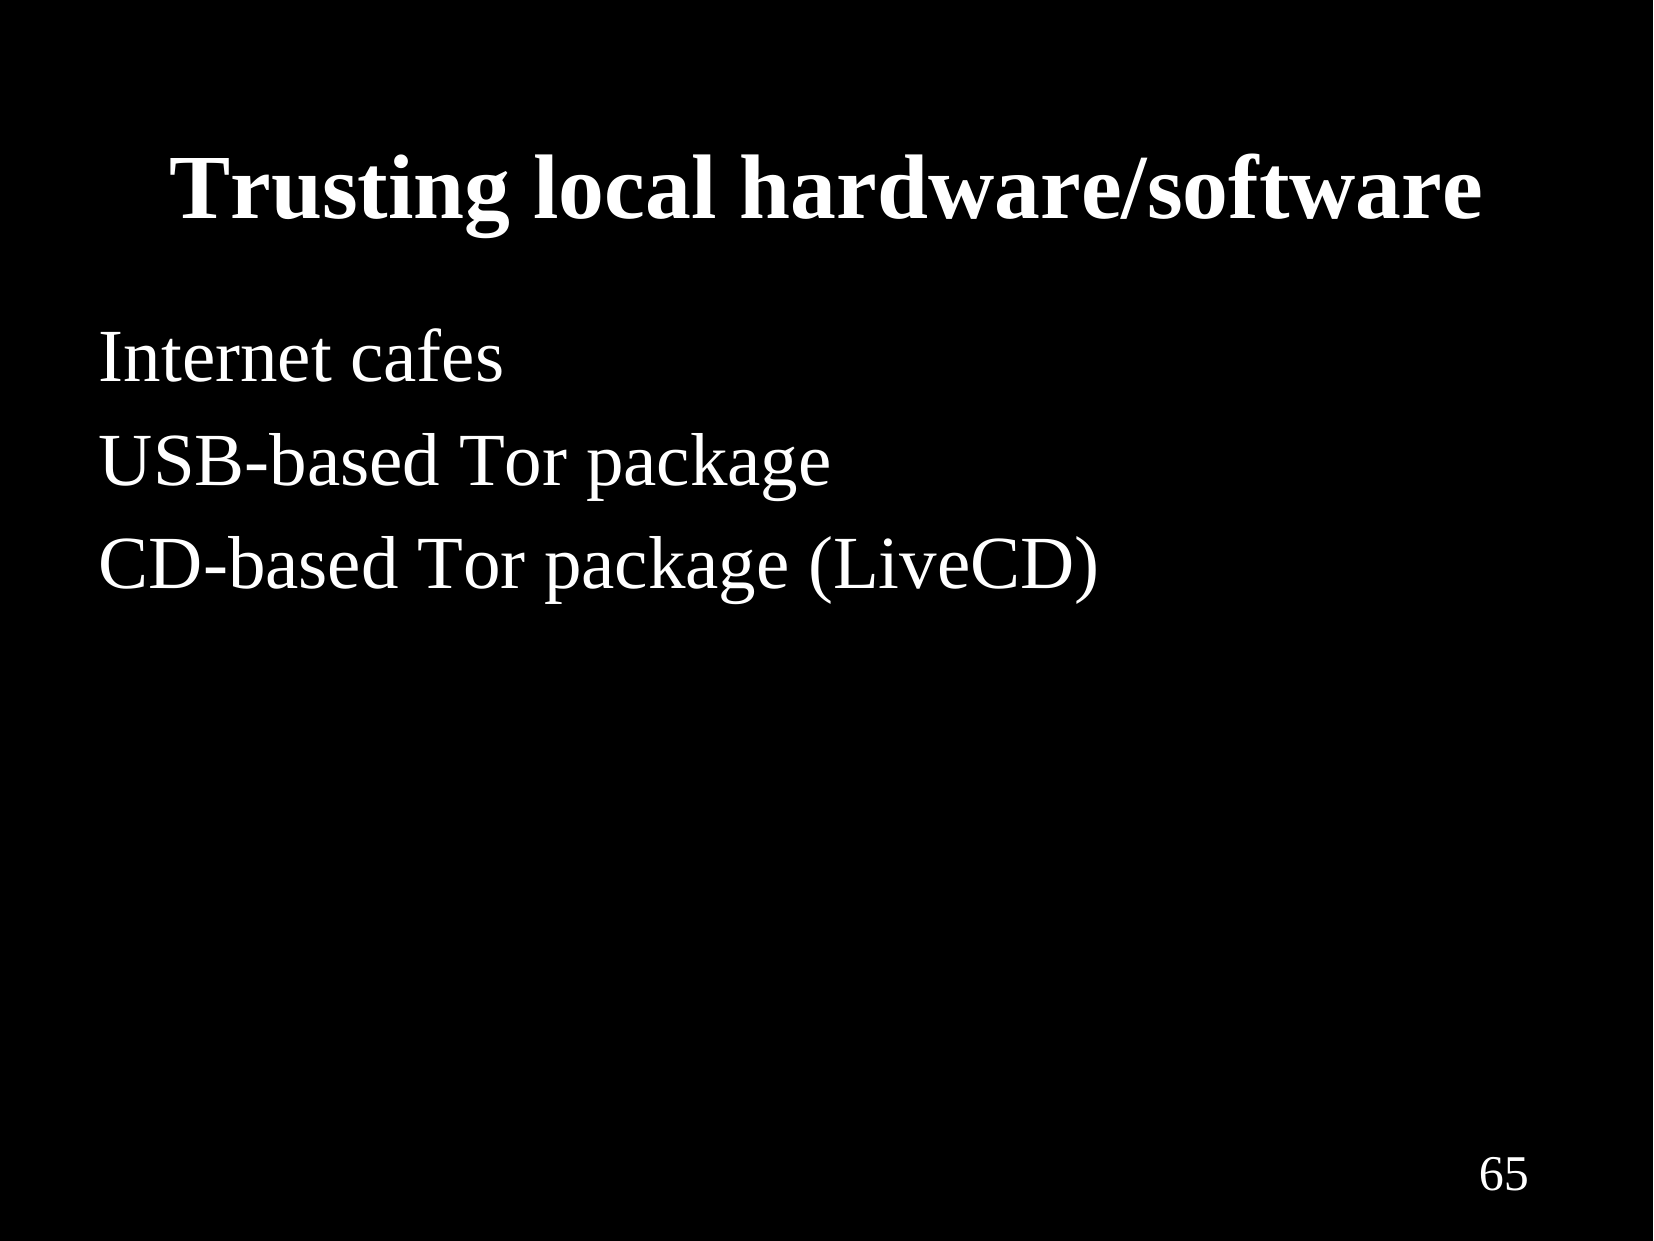

# Trusting local hardware/software
Internet cafes
USB-based Tor package
CD-based Tor package (LiveCD)